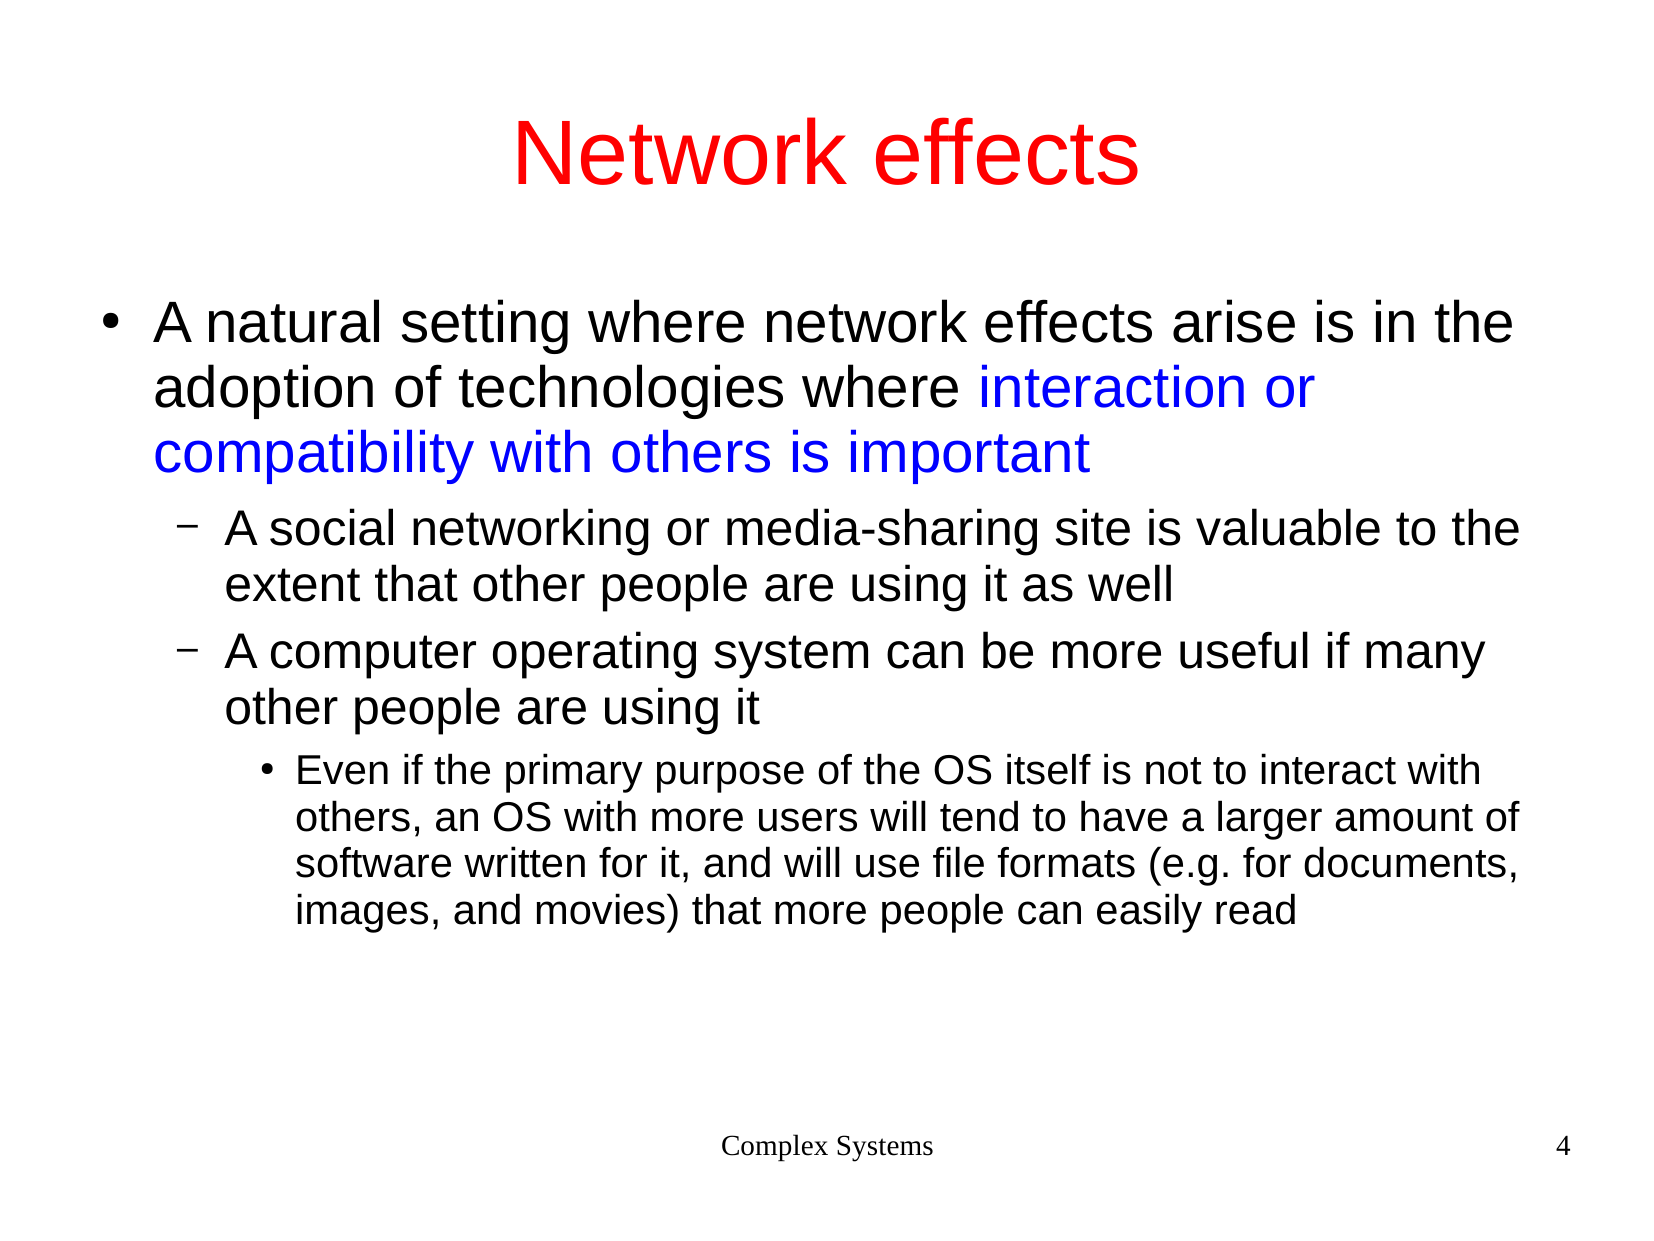

# Network effects
A natural setting where network effects arise is in the adoption of technologies where interaction or compatibility with others is important
A social networking or media-sharing site is valuable to the extent that other people are using it as well
A computer operating system can be more useful if many other people are using it
Even if the primary purpose of the OS itself is not to interact with others, an OS with more users will tend to have a larger amount of software written for it, and will use file formats (e.g. for documents, images, and movies) that more people can easily read
Complex Systems
4